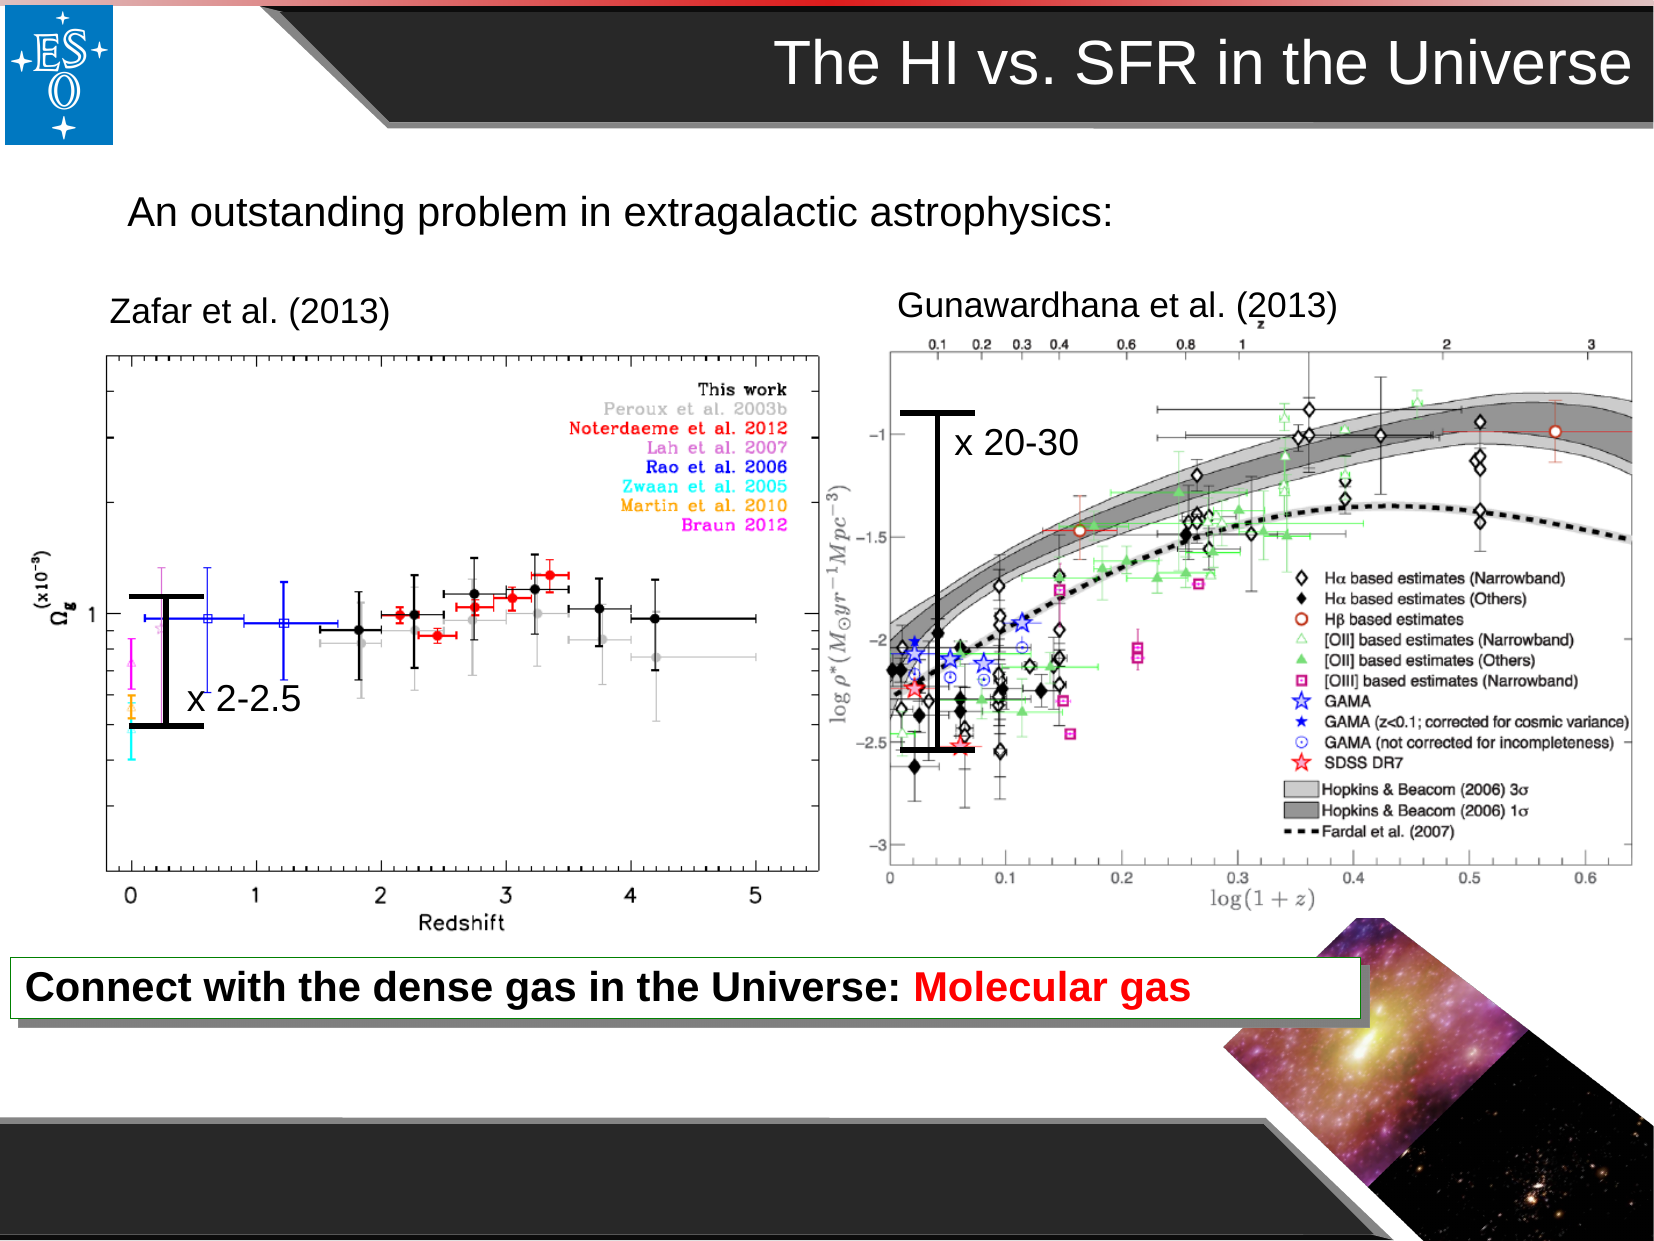

# The HI vs. SFR in the Universe
An outstanding problem in extragalactic astrophysics:
Gunawardhana et al. (2013)
Zafar et al. (2013)
x 20-30
x 2-2.5
Connect with the dense gas in the Universe: Molecular gas